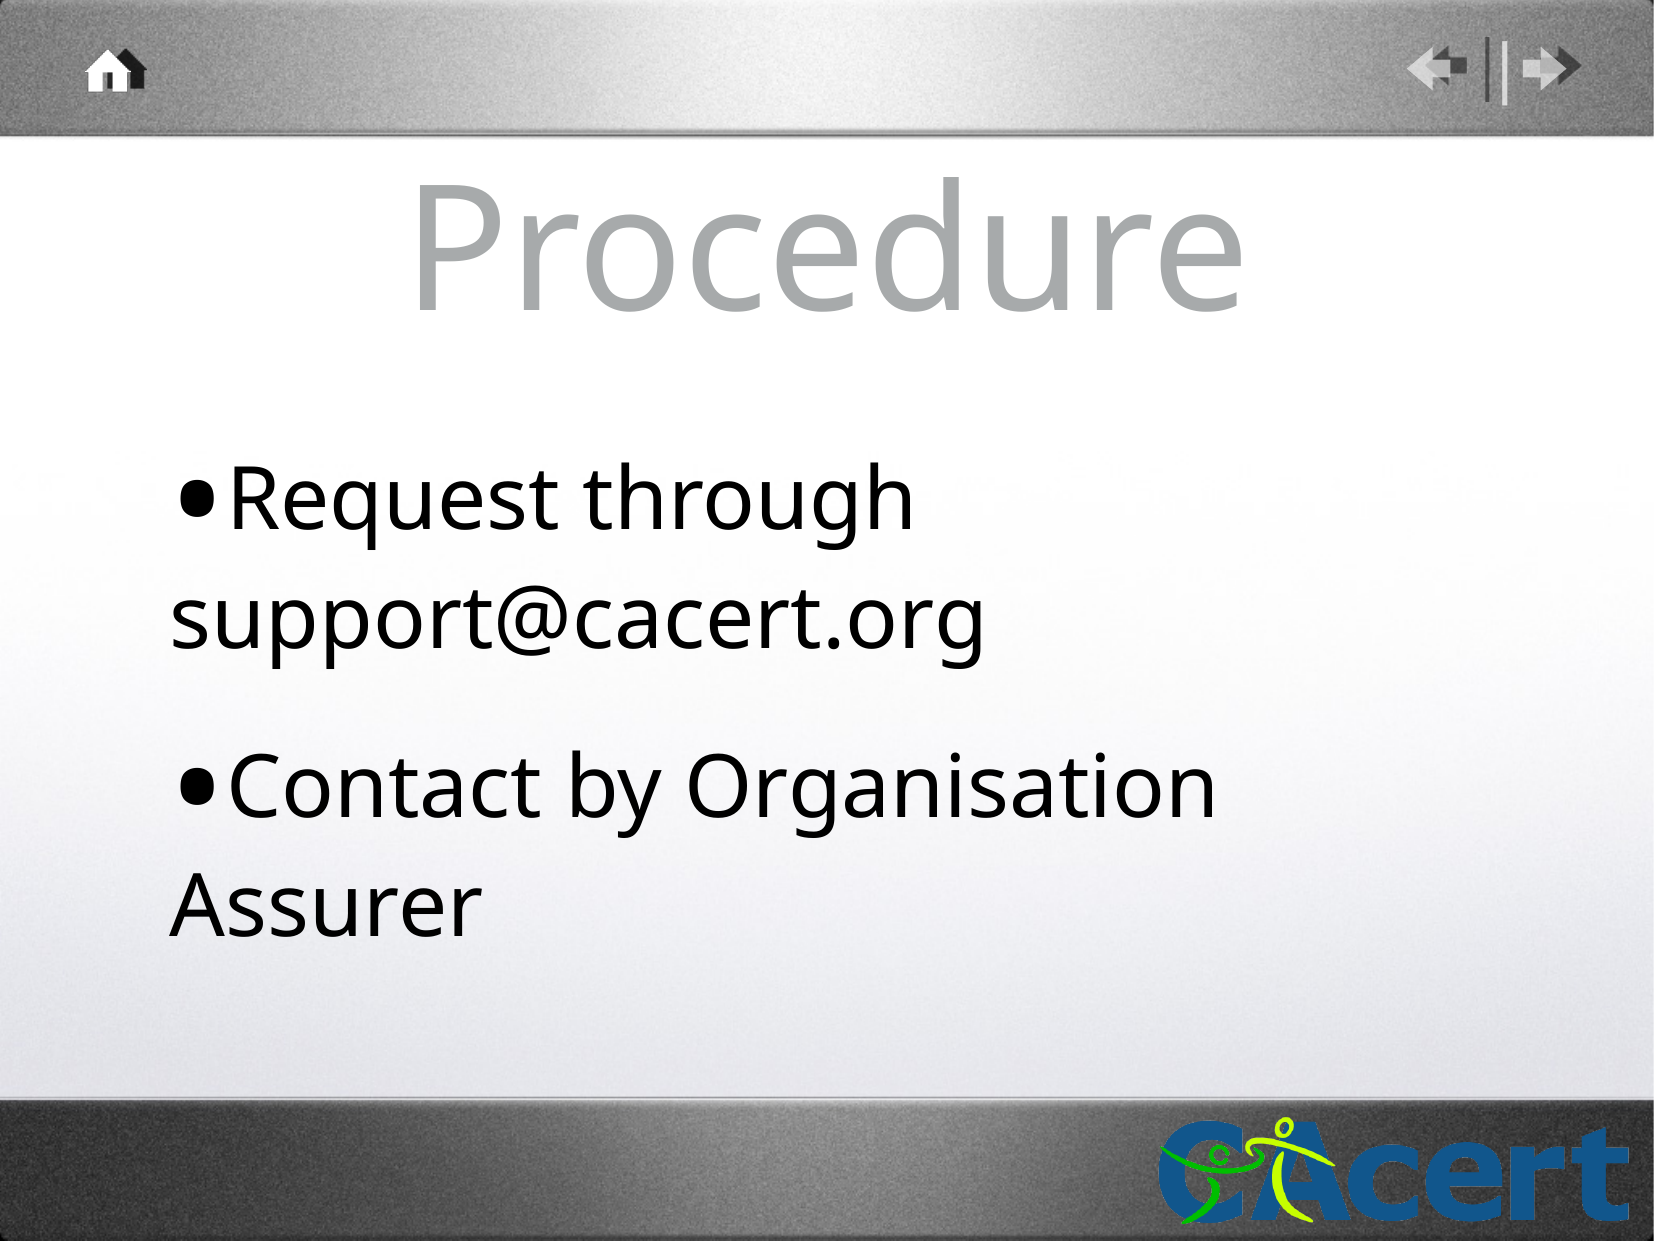

# Procedure
Request through support@cacert.org
Contact by Organisation Assurer